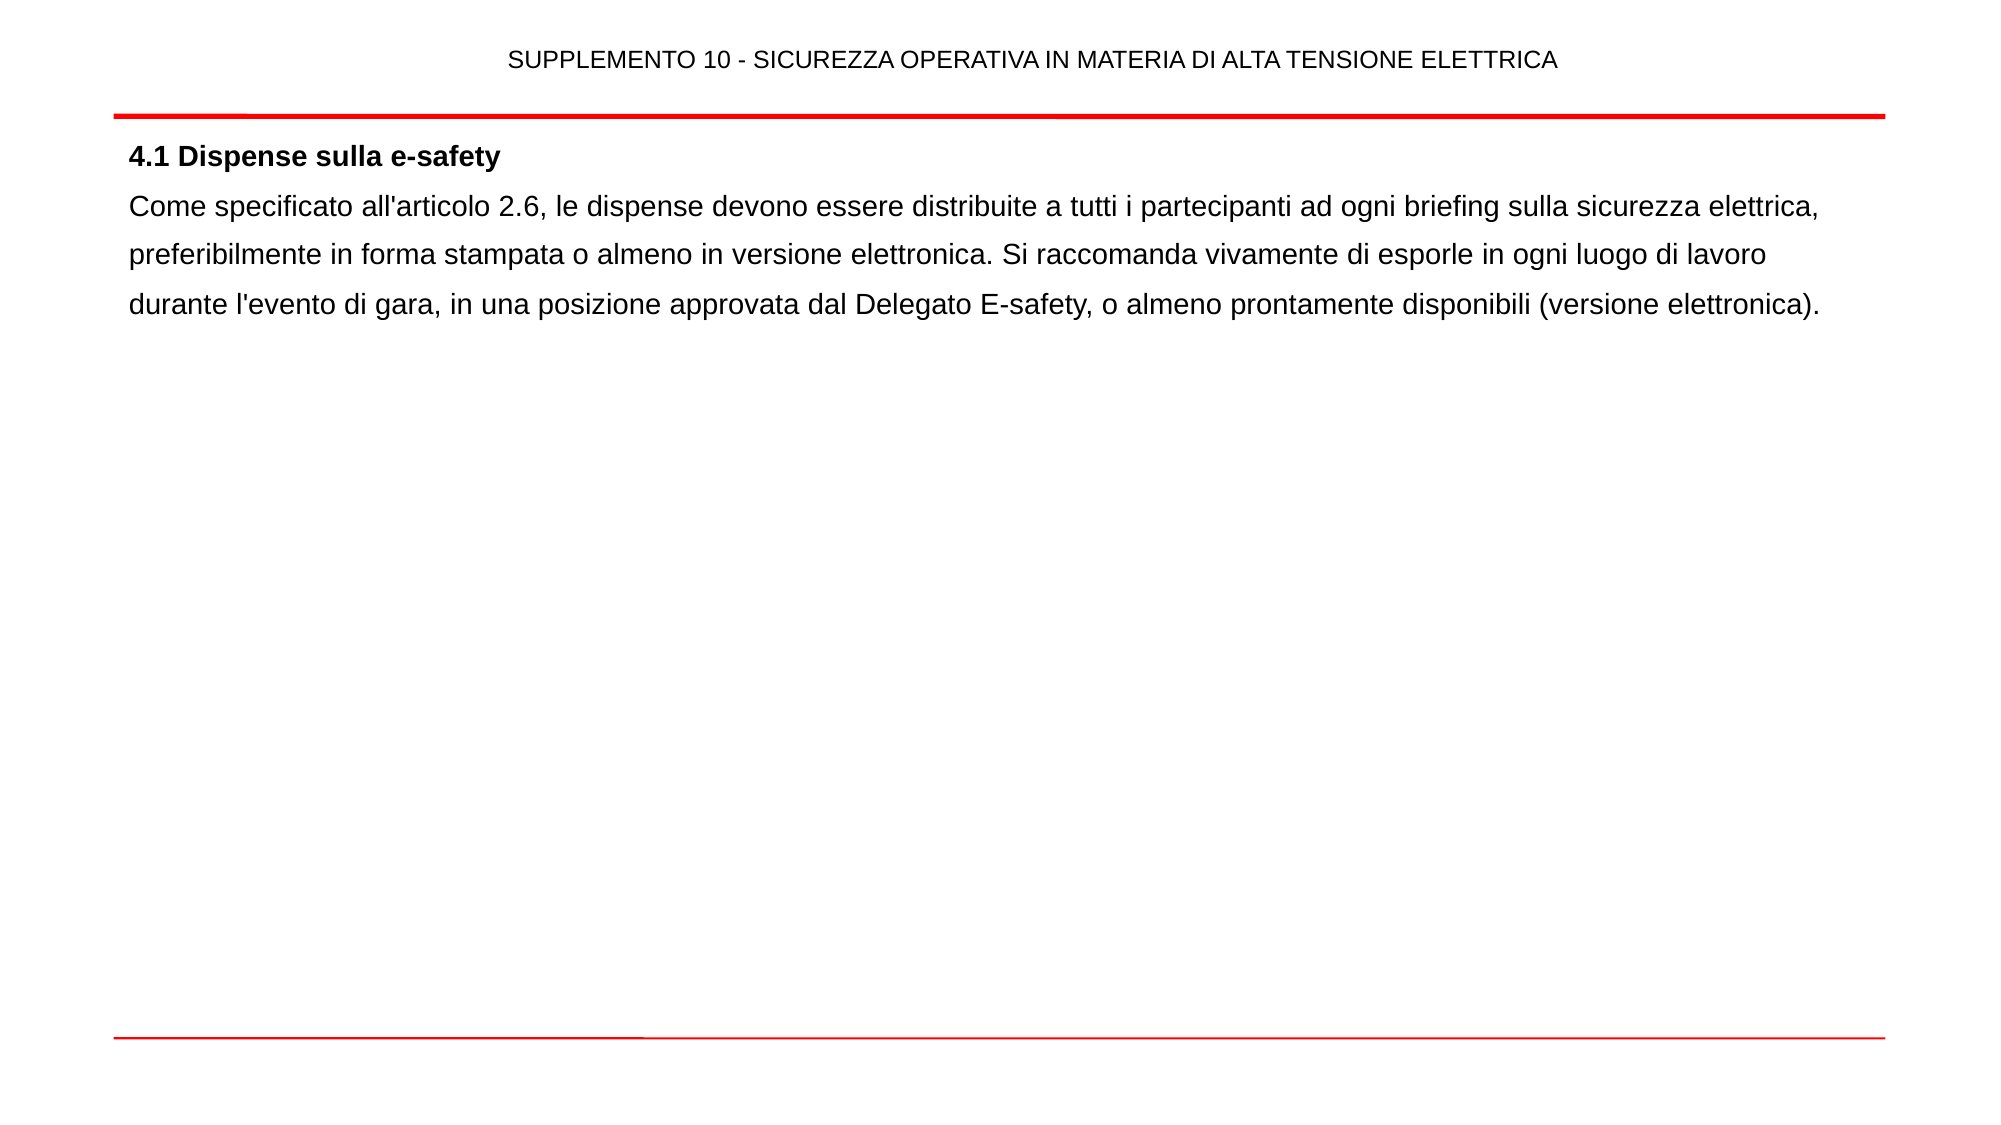

SUPPLEMENTO 10 - SICUREZZA OPERATIVA IN MATERIA DI ALTA TENSIONE ELETTRICA
4.1 Dispense sulla e-safety
Come specificato all'articolo 2.6, le dispense devono essere distribuite a tutti i partecipanti ad ogni briefing sulla sicurezza elettrica, preferibilmente in forma stampata o almeno in versione elettronica. Si raccomanda vivamente di esporle in ogni luogo di lavoro durante l'evento di gara, in una posizione approvata dal Delegato E-safety, o almeno prontamente disponibili (versione elettronica).